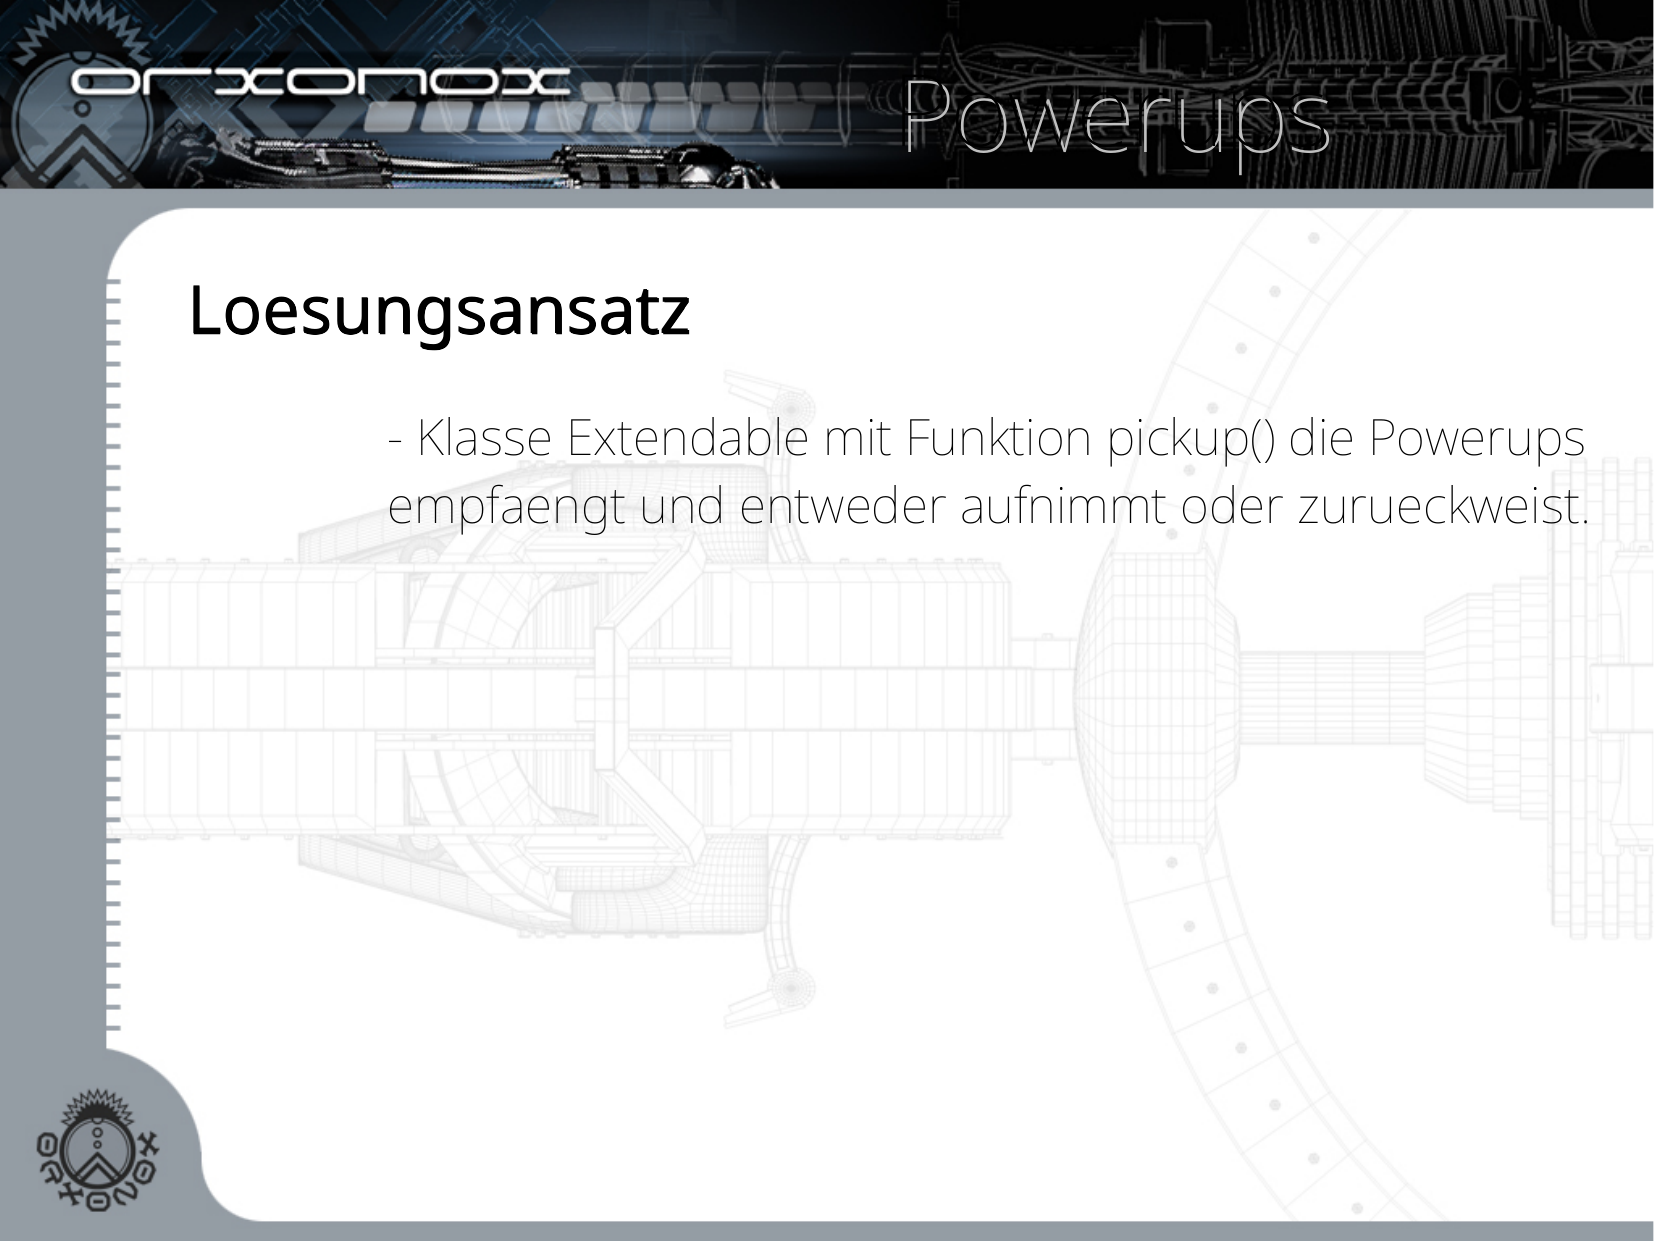

Powerups
Loesungsansatz
- Klasse Extendable mit Funktion pickup() die Powerups empfaengt und entweder aufnimmt oder zurueckweist.